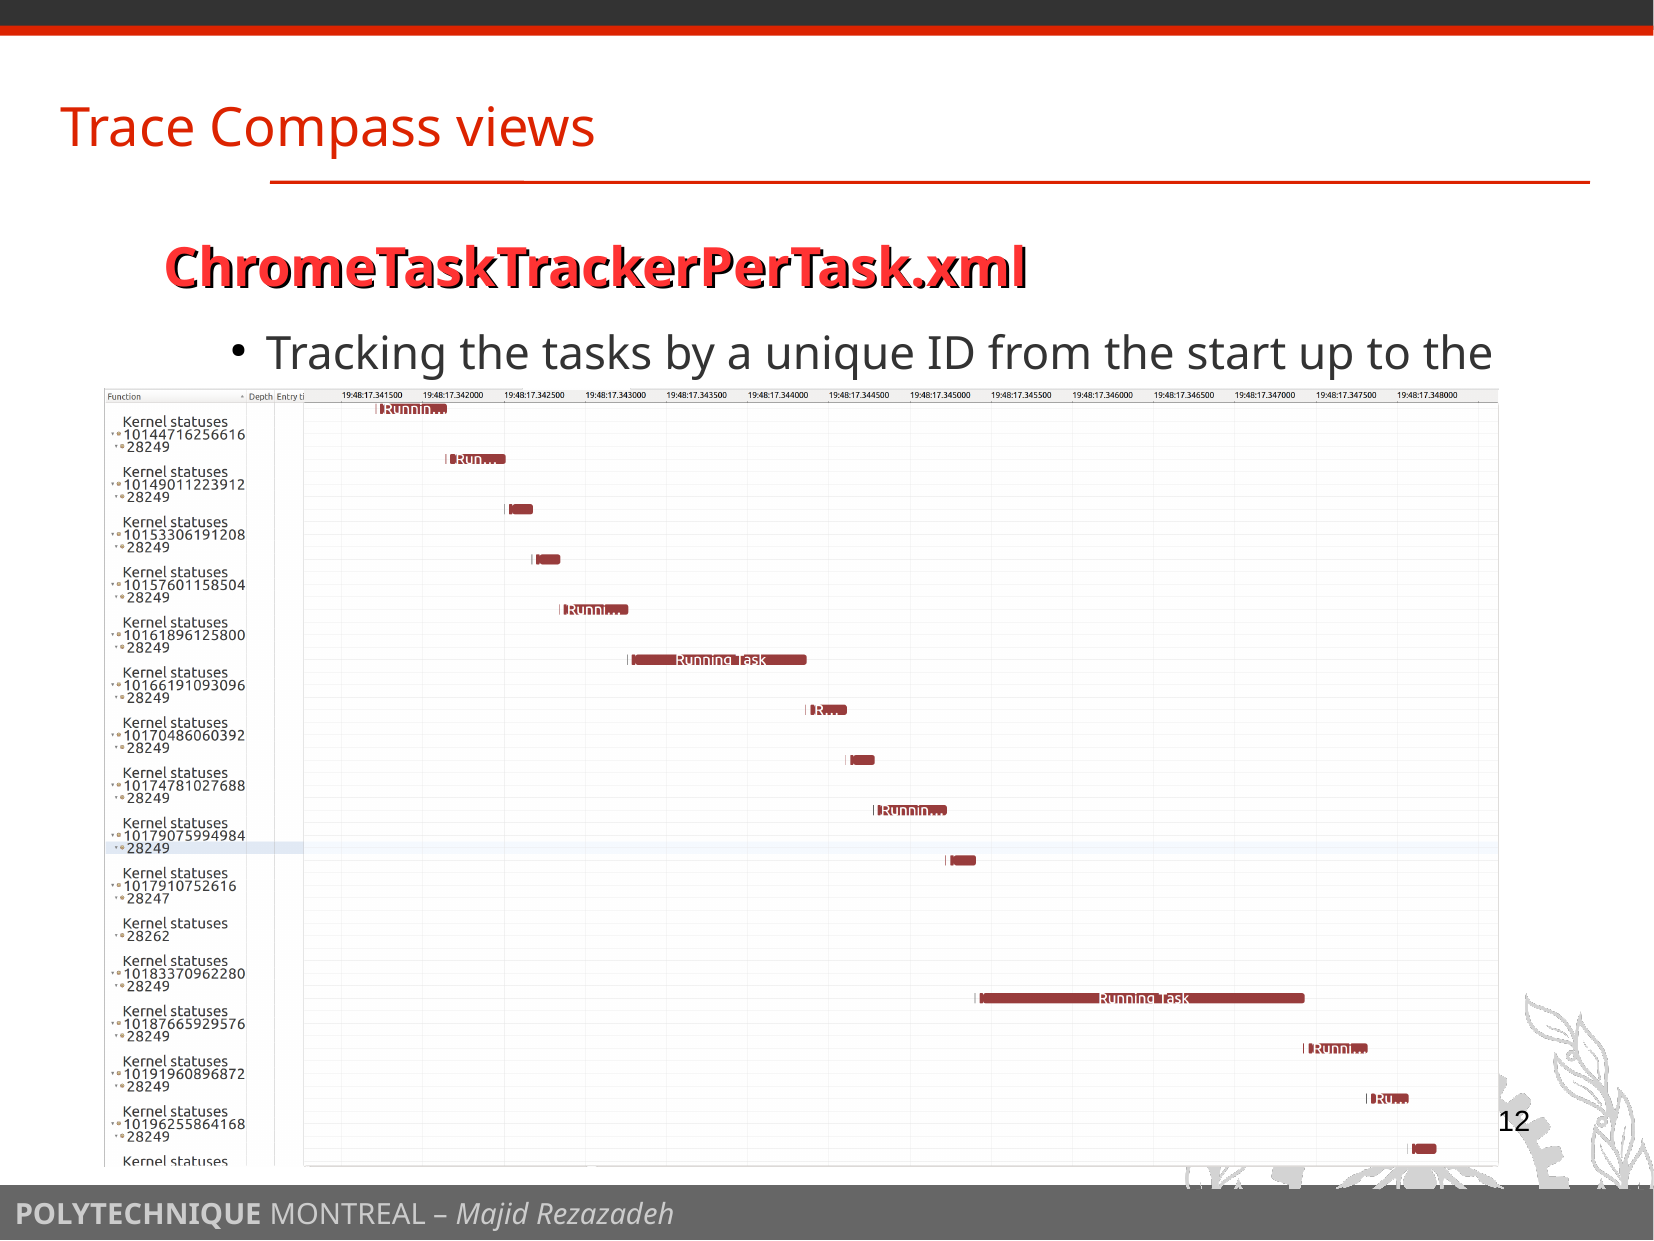

Trace Compass views
ChromeTaskTrackerPerTask.xml
Tracking the tasks by a unique ID from the start up to the end
12
POLYTECHNIQUE MONTREAL – Majid Rezazadeh